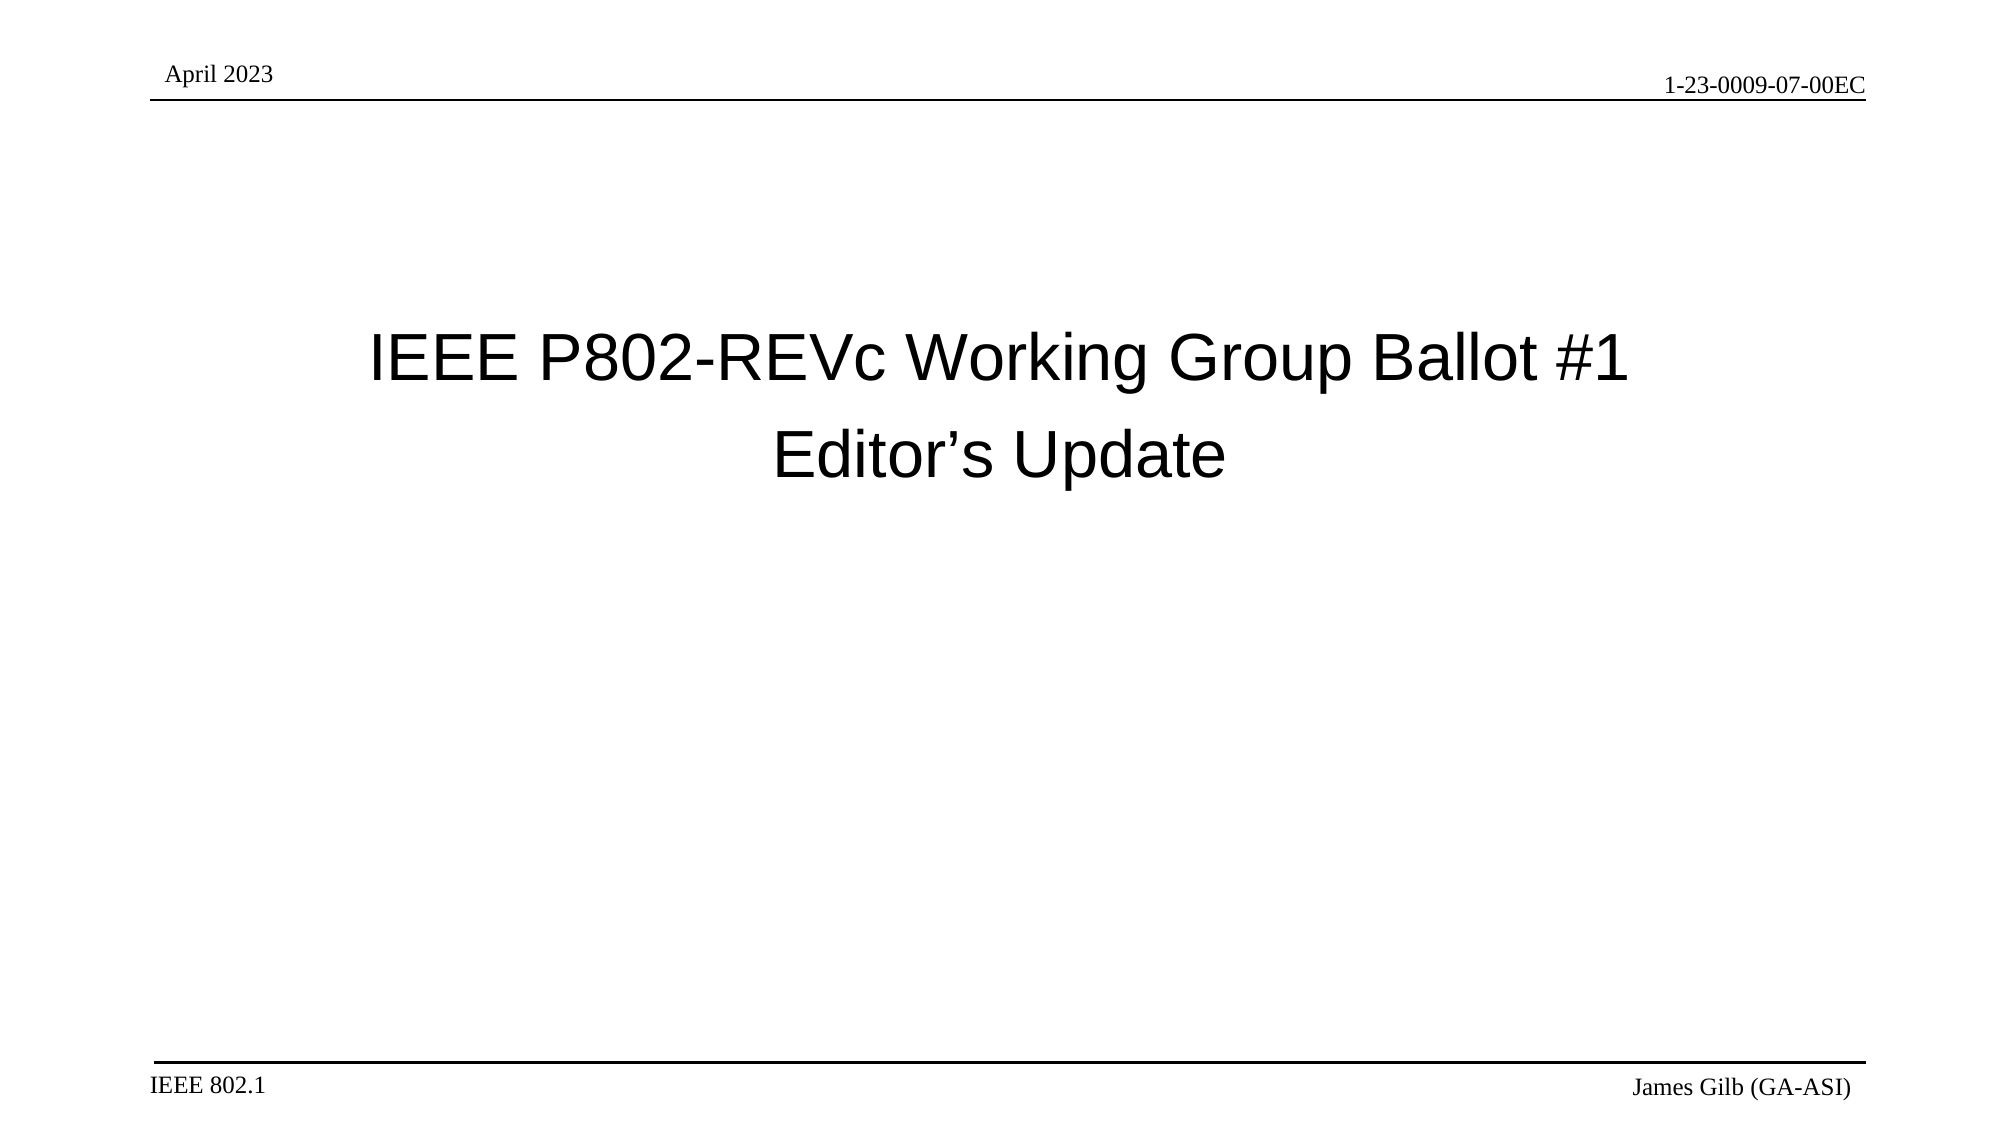

# IEEE P802-REVc Working Group Ballot #1
Editor’s Update